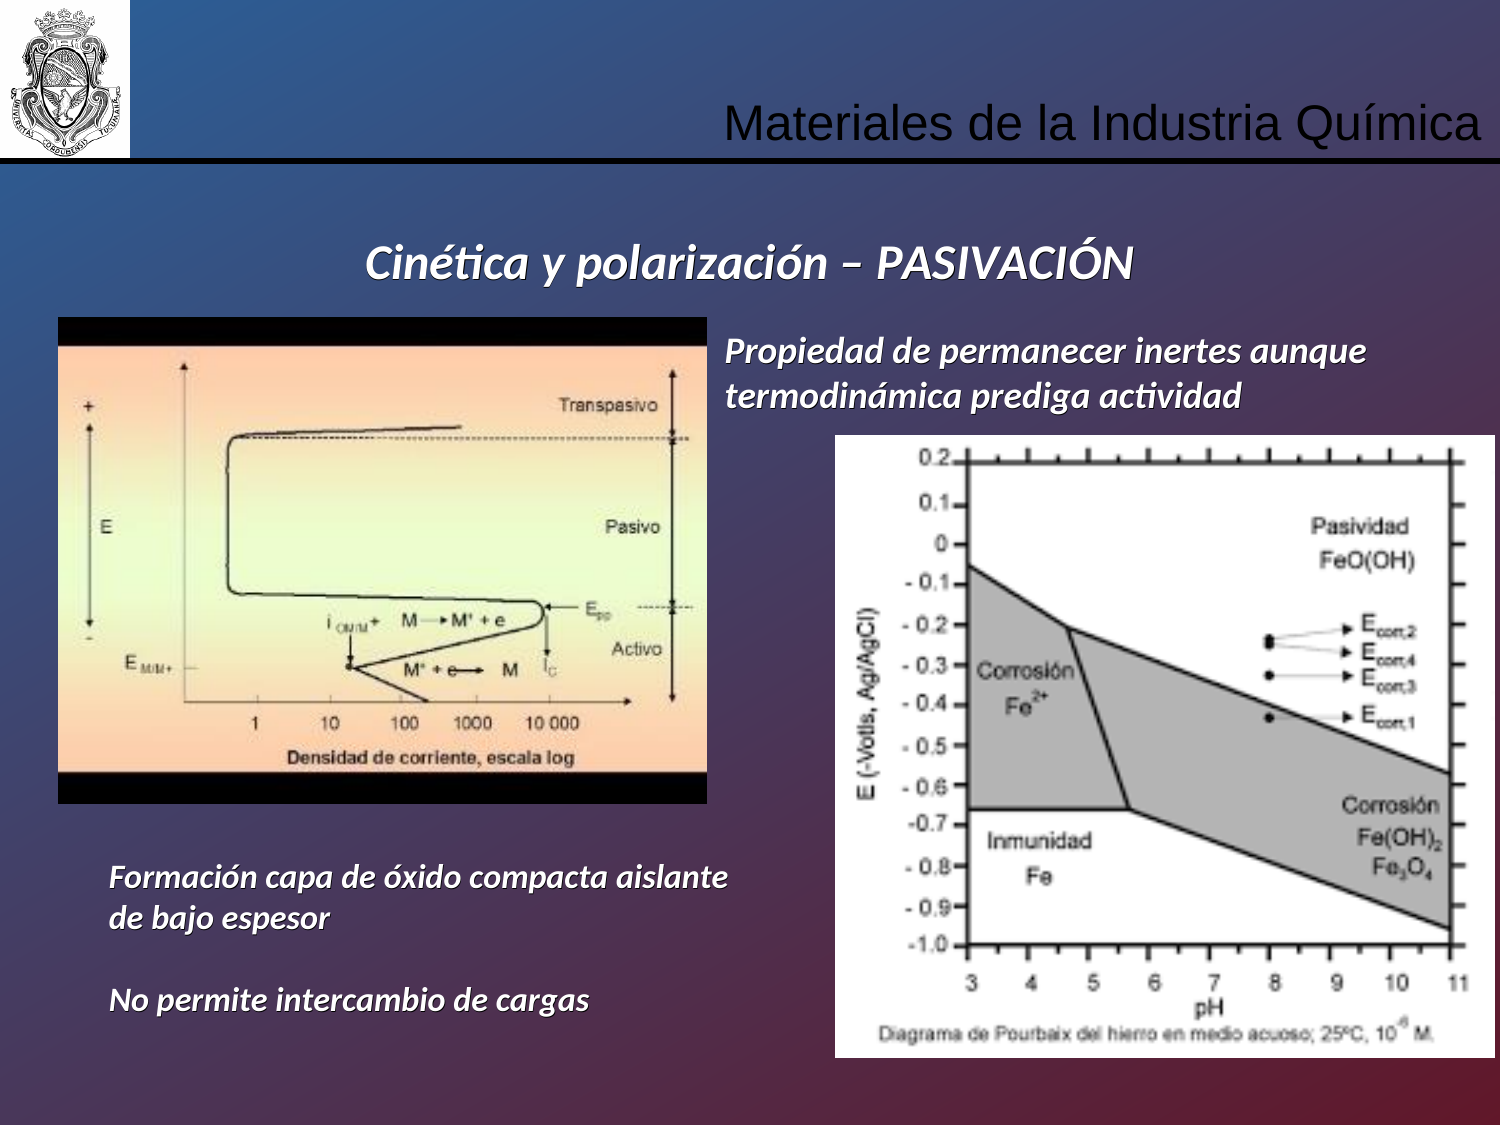

Materiales de la Industria Química
Cinética y polarización – PASIVACIÓN
Propiedad de permanecer inertes aunque termodinámica prediga actividad
Formación capa de óxido compacta aislante de bajo espesor
No permite intercambio de cargas